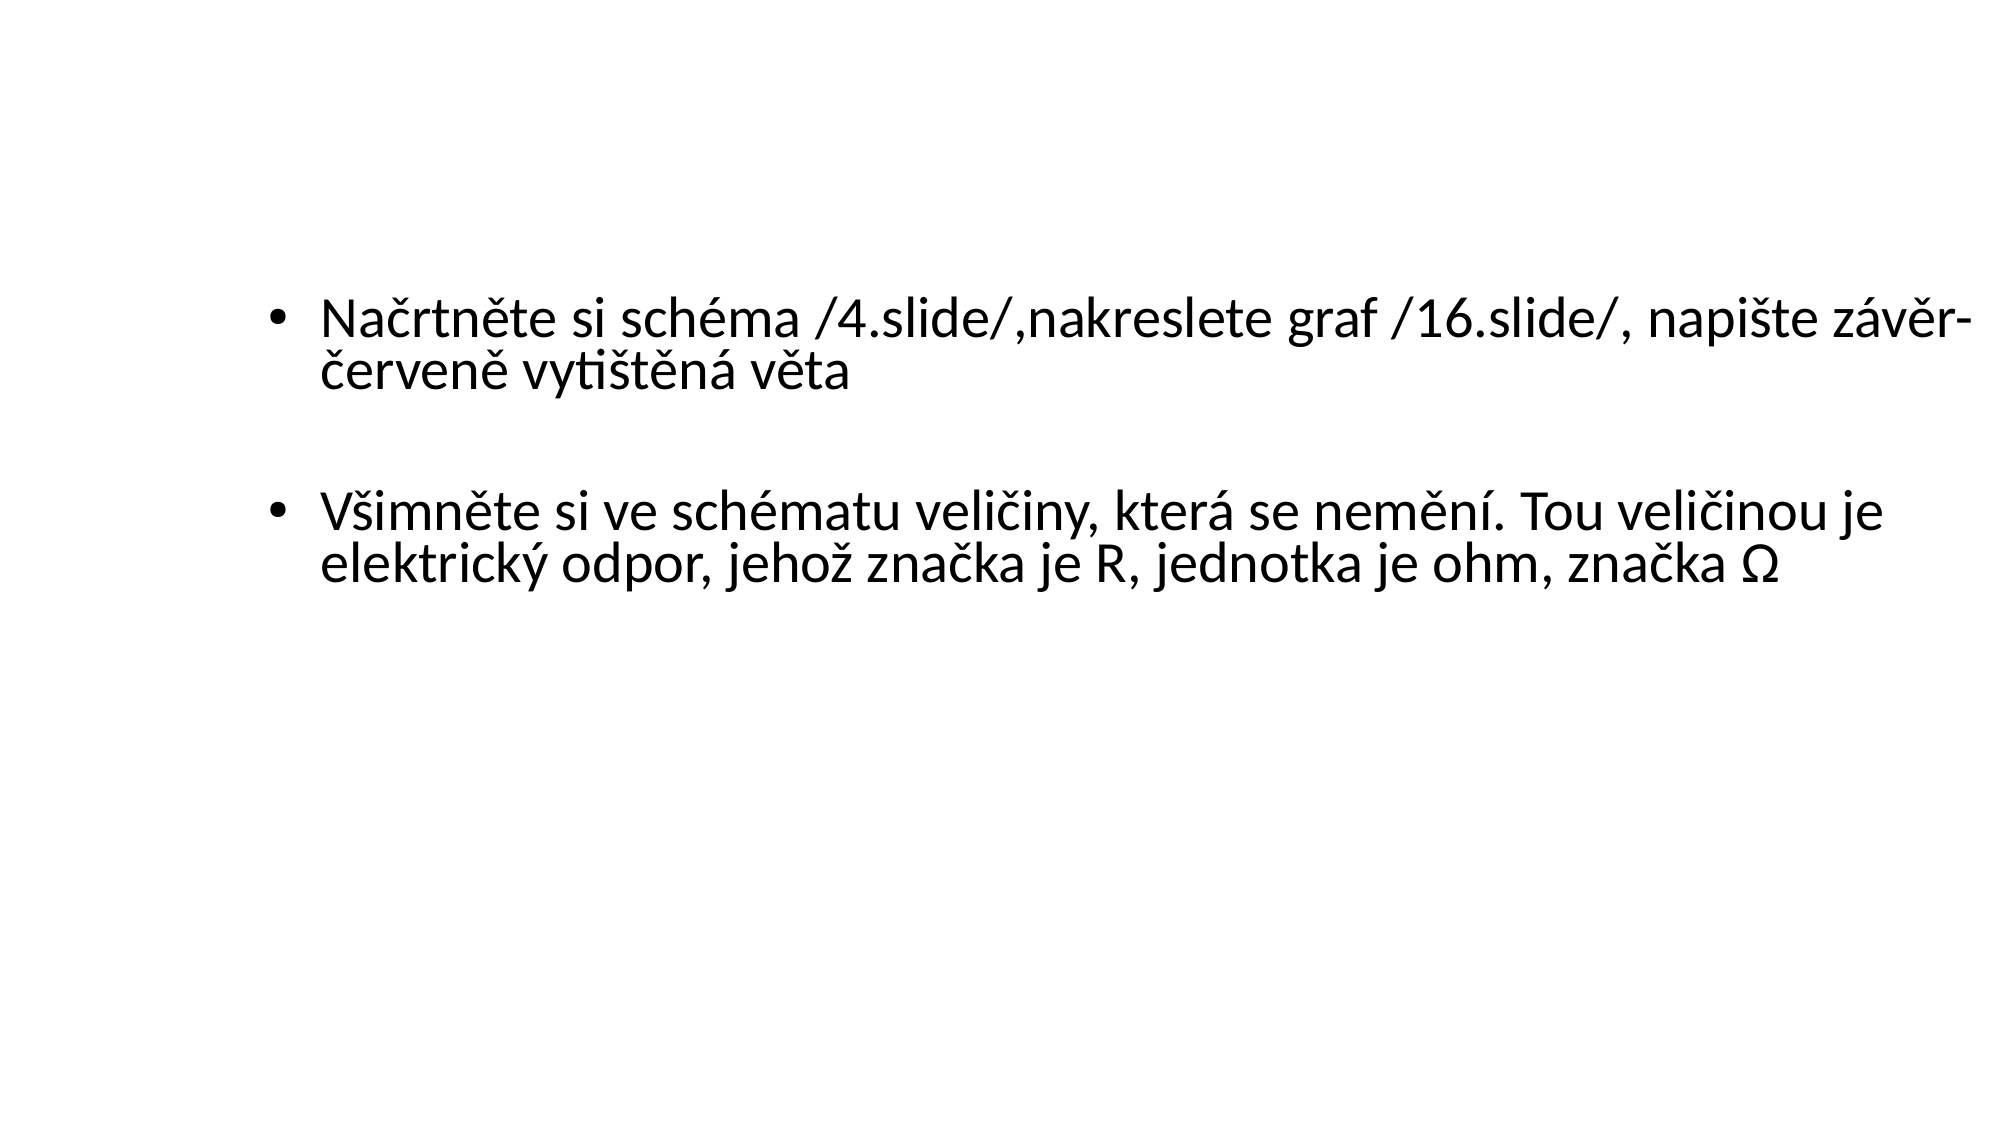

#
Načrtněte si schéma /4.slide/,nakreslete graf /16.slide/, napište závěr-červeně vytištěná věta
Všimněte si ve schématu veličiny, která se nemění. Tou veličinou je elektrický odpor, jehož značka je R, jednotka je ohm, značka Ω